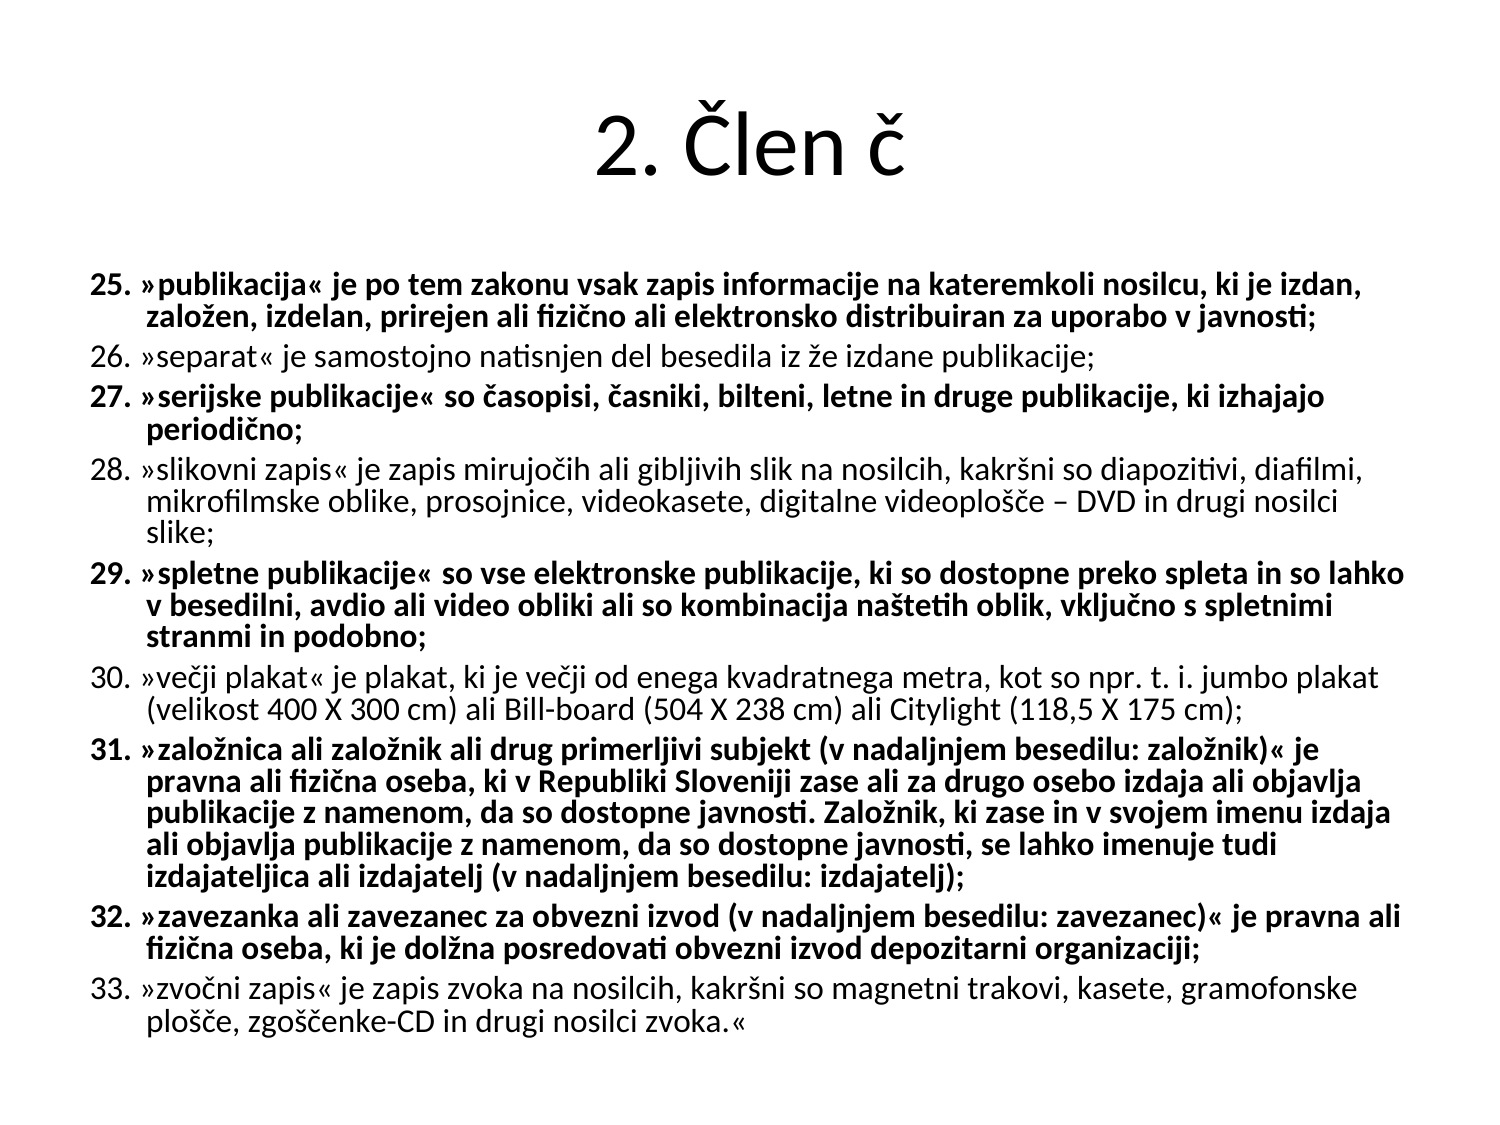

# 2. Člen č
25. »publikacija« je po tem zakonu vsak zapis informacije na kateremkoli nosilcu, ki je izdan, založen, izdelan, prirejen ali fizično ali elektronsko distribuiran za uporabo v javnosti;
26. »separat« je samostojno natisnjen del besedila iz že izdane publikacije;
27. »serijske publikacije« so časopisi, časniki, bilteni, letne in druge publikacije, ki izhajajo periodično;
28. »slikovni zapis« je zapis mirujočih ali gibljivih slik na nosilcih, kakršni so diapozitivi, diafilmi, mikrofilmske oblike, prosojnice, videokasete, digitalne videoplošče – DVD in drugi nosilci slike;
29. »spletne publikacije« so vse elektronske publikacije, ki so dostopne preko spleta in so lahko v besedilni, avdio ali video obliki ali so kombinacija naštetih oblik, vključno s spletnimi stranmi in podobno;
30. »večji plakat« je plakat, ki je večji od enega kvadratnega metra, kot so npr. t. i. jumbo plakat (velikost 400 X 300 cm) ali Bill-board (504 X 238 cm) ali Citylight (118,5 X 175 cm);
31. »založnica ali založnik ali drug primerljivi subjekt (v nadaljnjem besedilu: založnik)« je pravna ali fizična oseba, ki v Republiki Sloveniji zase ali za drugo osebo izdaja ali objavlja publikacije z namenom, da so dostopne javnosti. Založnik, ki zase in v svojem imenu izdaja ali objavlja publikacije z namenom, da so dostopne javnosti, se lahko imenuje tudi izdajateljica ali izdajatelj (v nadaljnjem besedilu: izdajatelj);
32. »zavezanka ali zavezanec za obvezni izvod (v nadaljnjem besedilu: zavezanec)« je pravna ali fizična oseba, ki je dolžna posredovati obvezni izvod depozitarni organizaciji;
33. »zvočni zapis« je zapis zvoka na nosilcih, kakršni so magnetni trakovi, kasete, gramofonske plošče, zgoščenke-CD in drugi nosilci zvoka.«